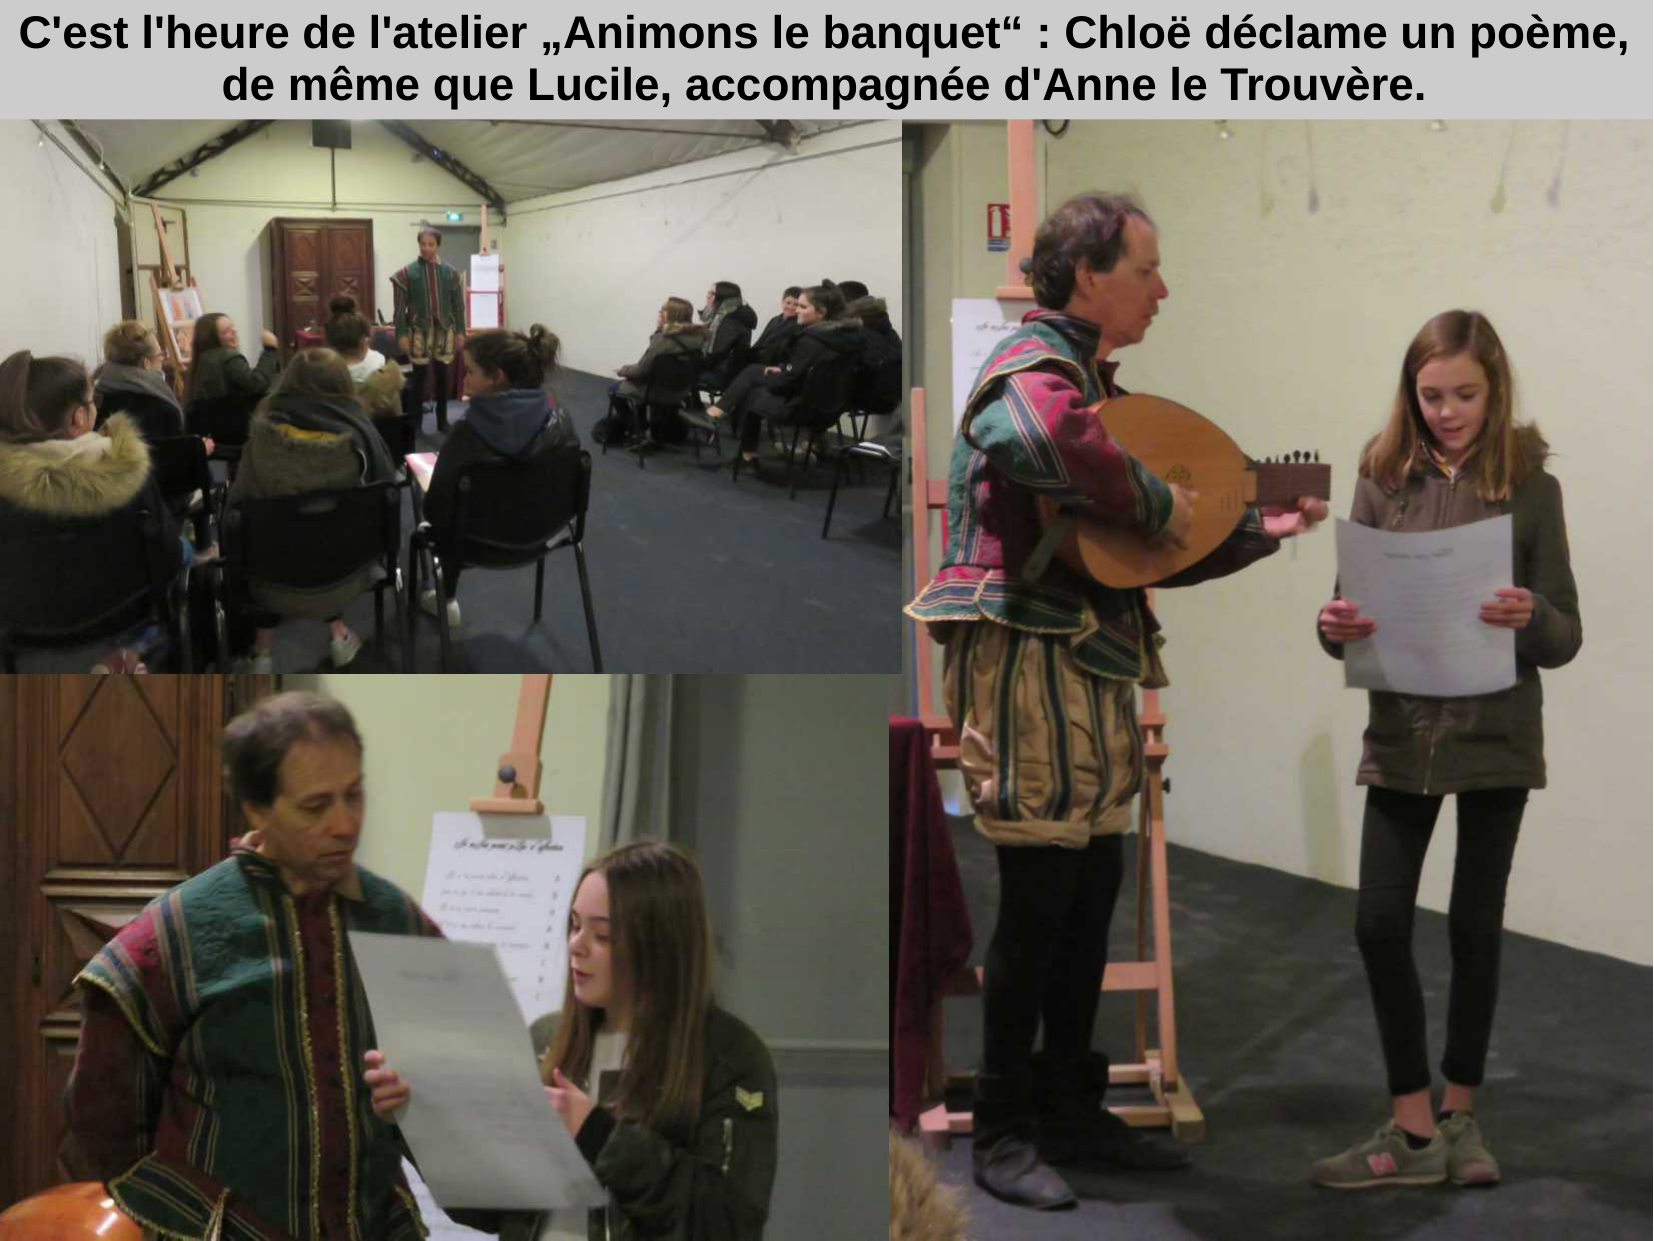

C'est l'heure de l'atelier „Animons le banquet“ : Chloë déclame un poème, de même que Lucile, accompagnée d'Anne le Trouvère.